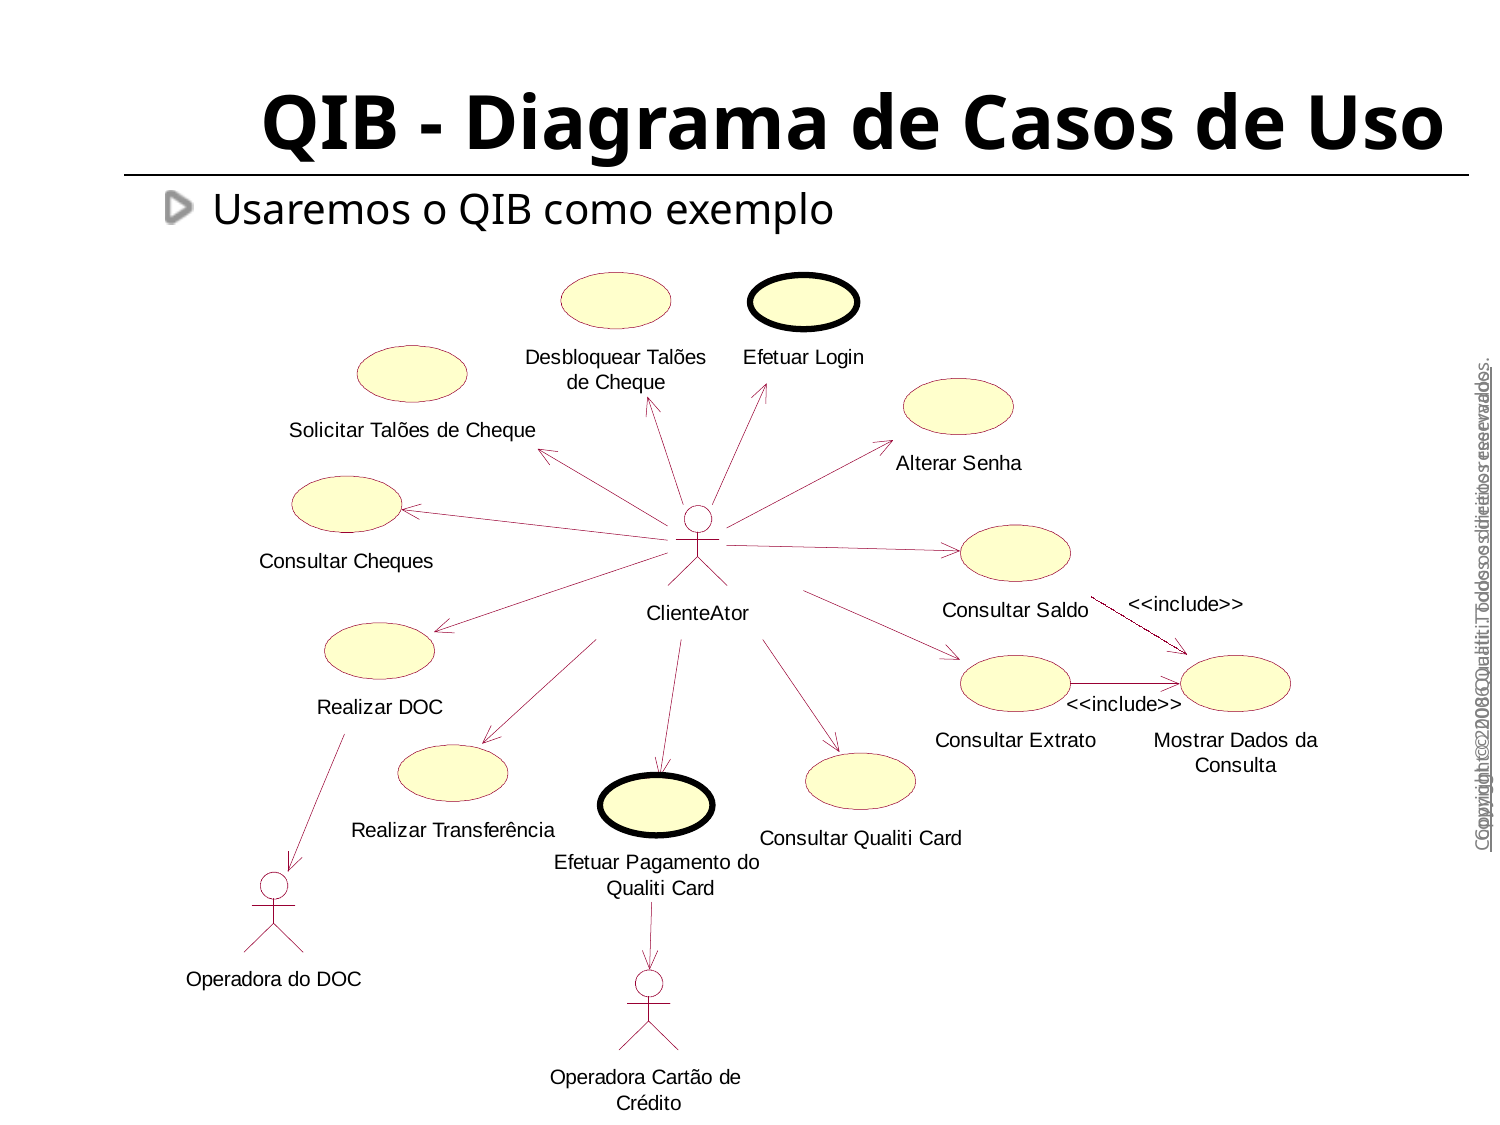

# QIB - Diagrama de Casos de Uso
Usaremos o QIB como exemplo